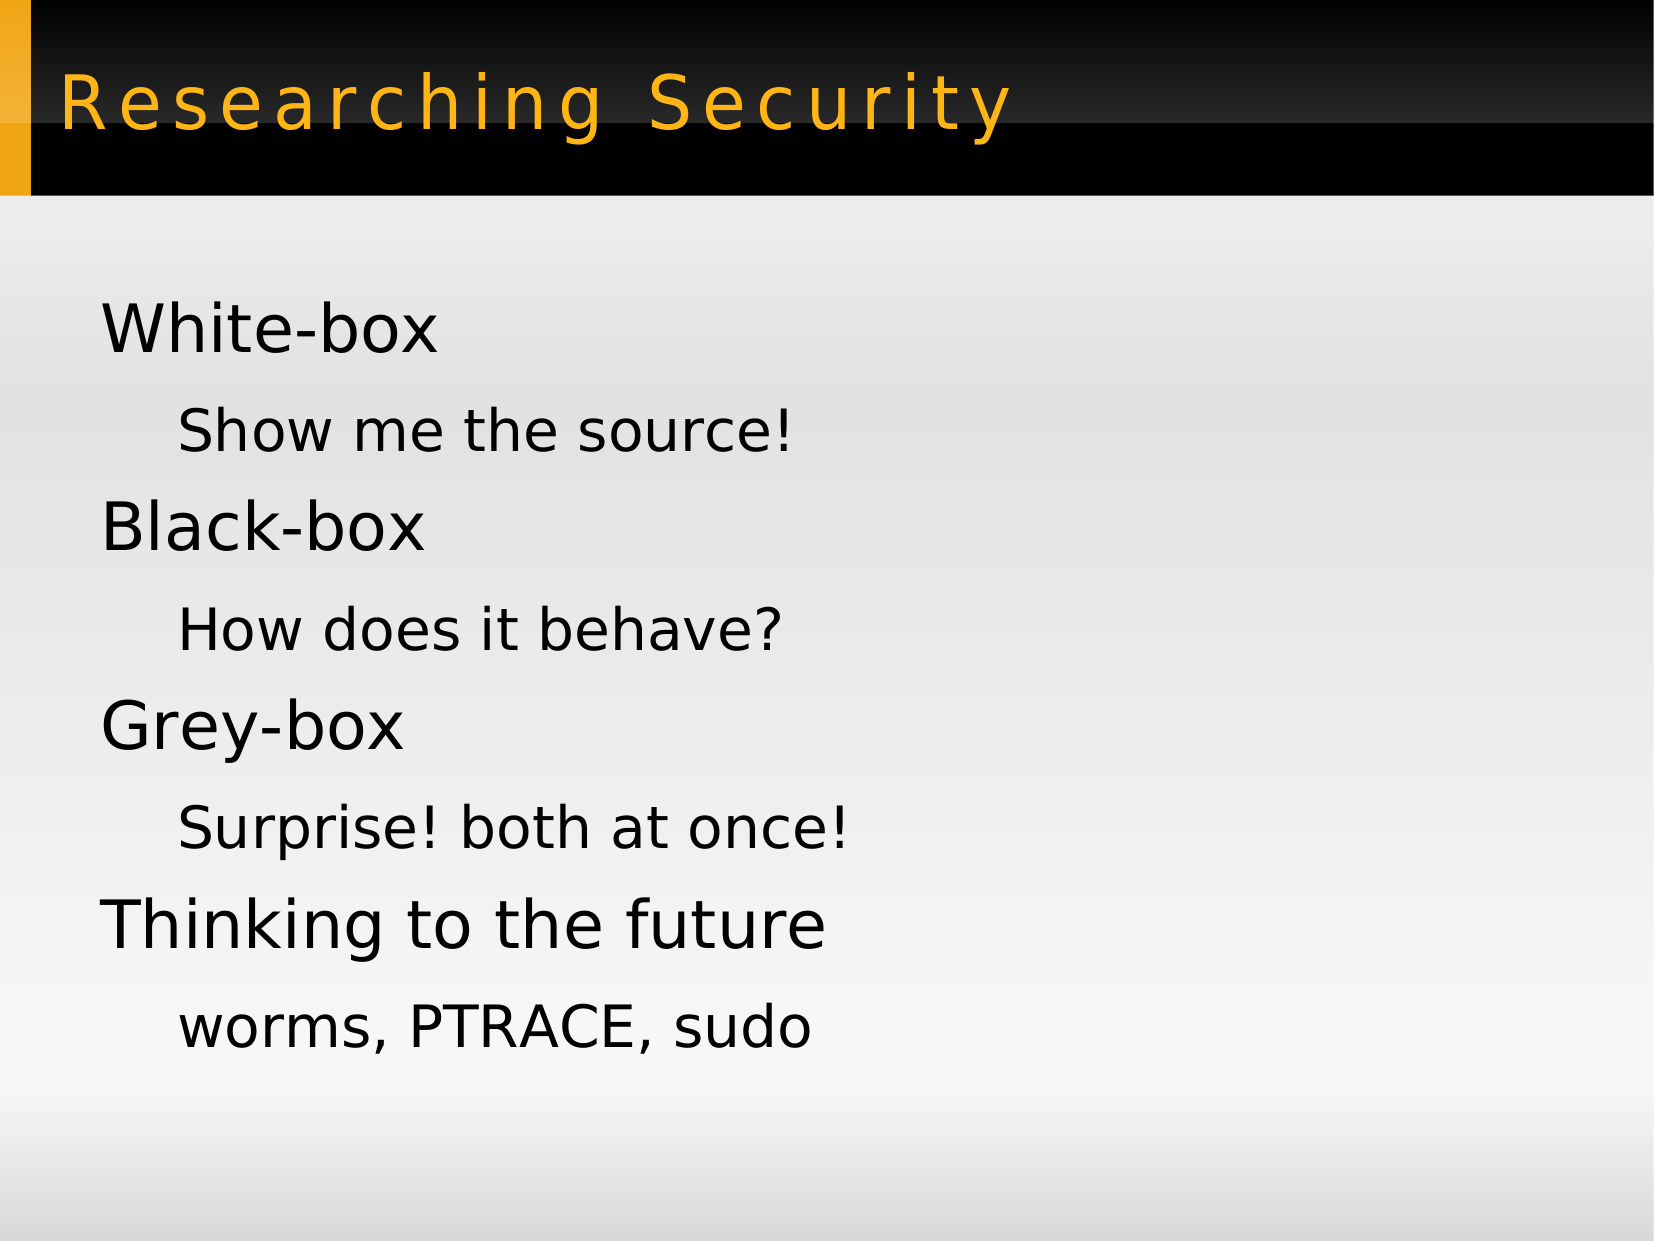

# Researching Security
White-box
Show me the source!
Black-box
How does it behave?
Grey-box
Surprise! both at once!
Thinking to the future
worms, PTRACE, sudo